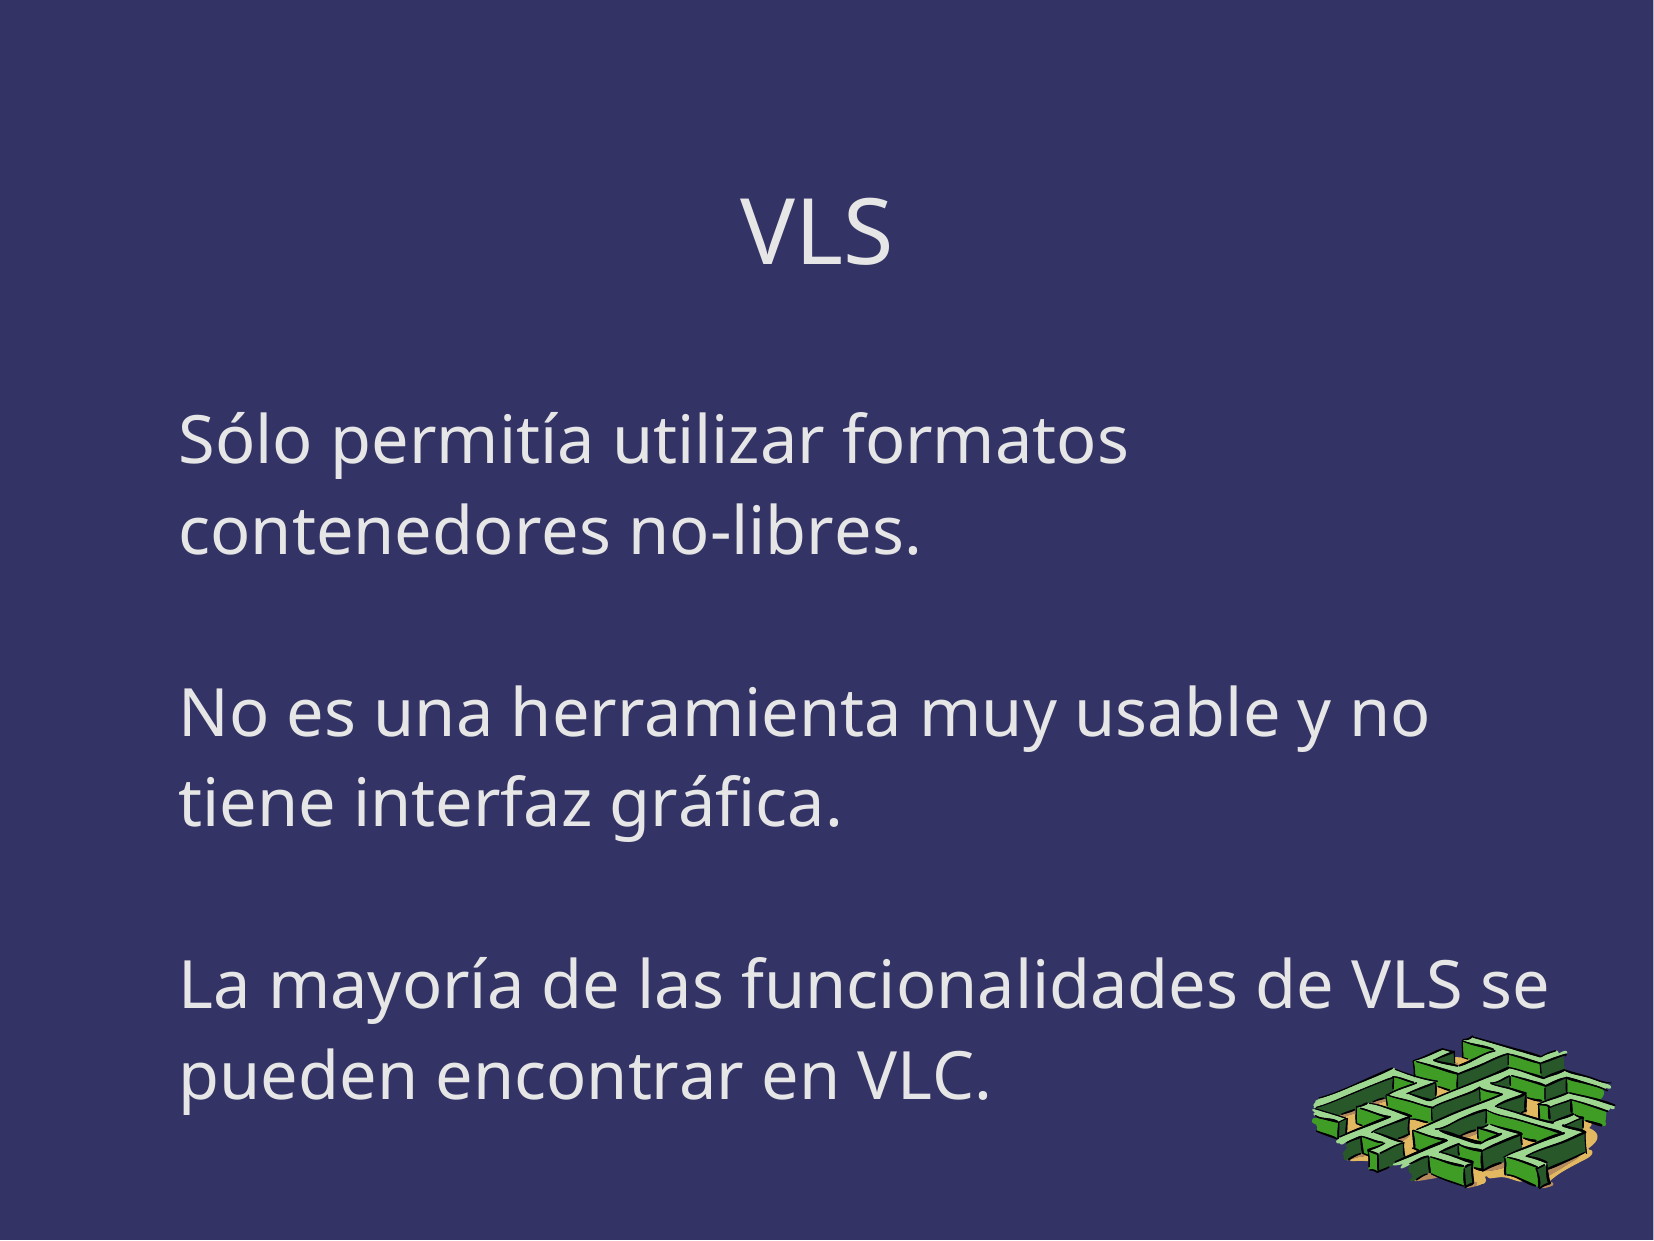

# VLS
Sólo permitía utilizar formatos contenedores no-libres.
No es una herramienta muy usable y no tiene interfaz gráfica.
La mayoría de las funcionalidades de VLS se pueden encontrar en VLC.